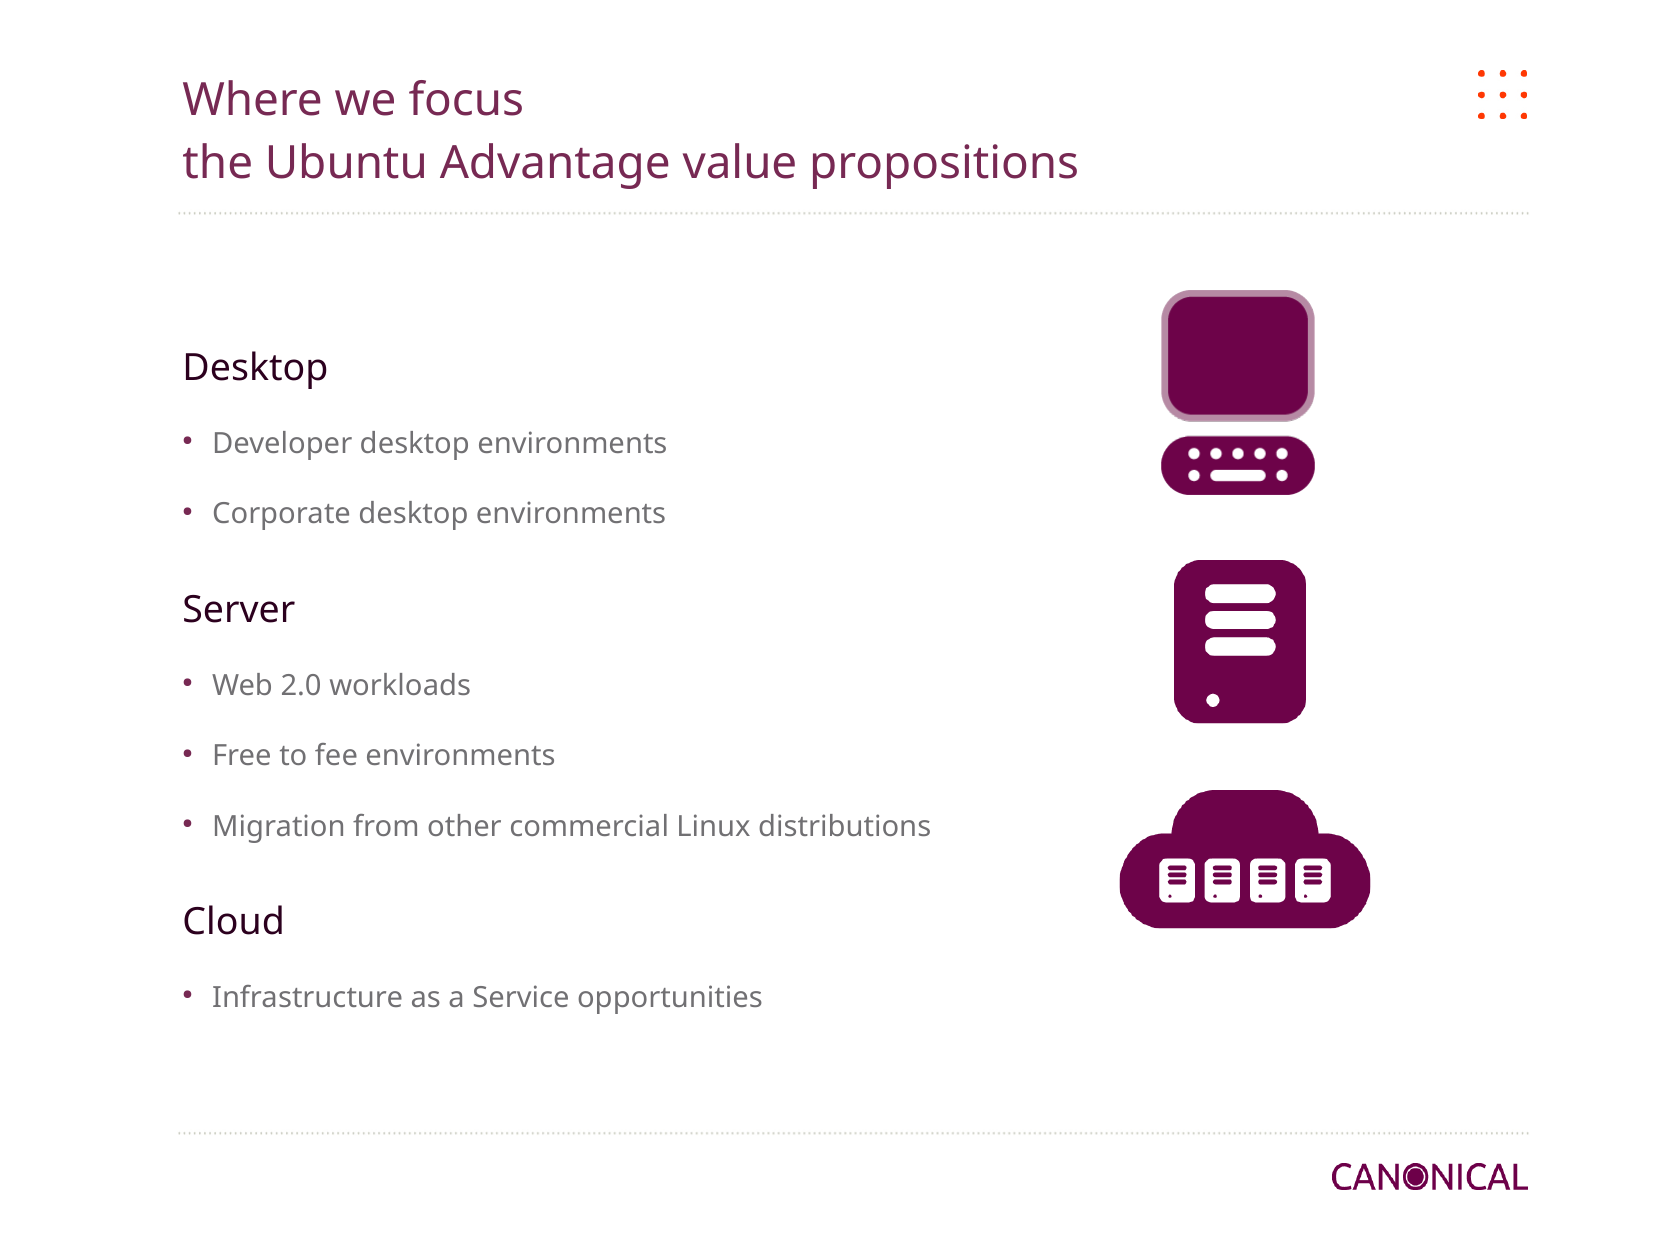

Where we focus
the Ubuntu Advantage value propositions
Desktop
Developer desktop environments
Corporate desktop environments
Server
Web 2.0 workloads
Free to fee environments
Migration from other commercial Linux distributions
Cloud
Infrastructure as a Service opportunities